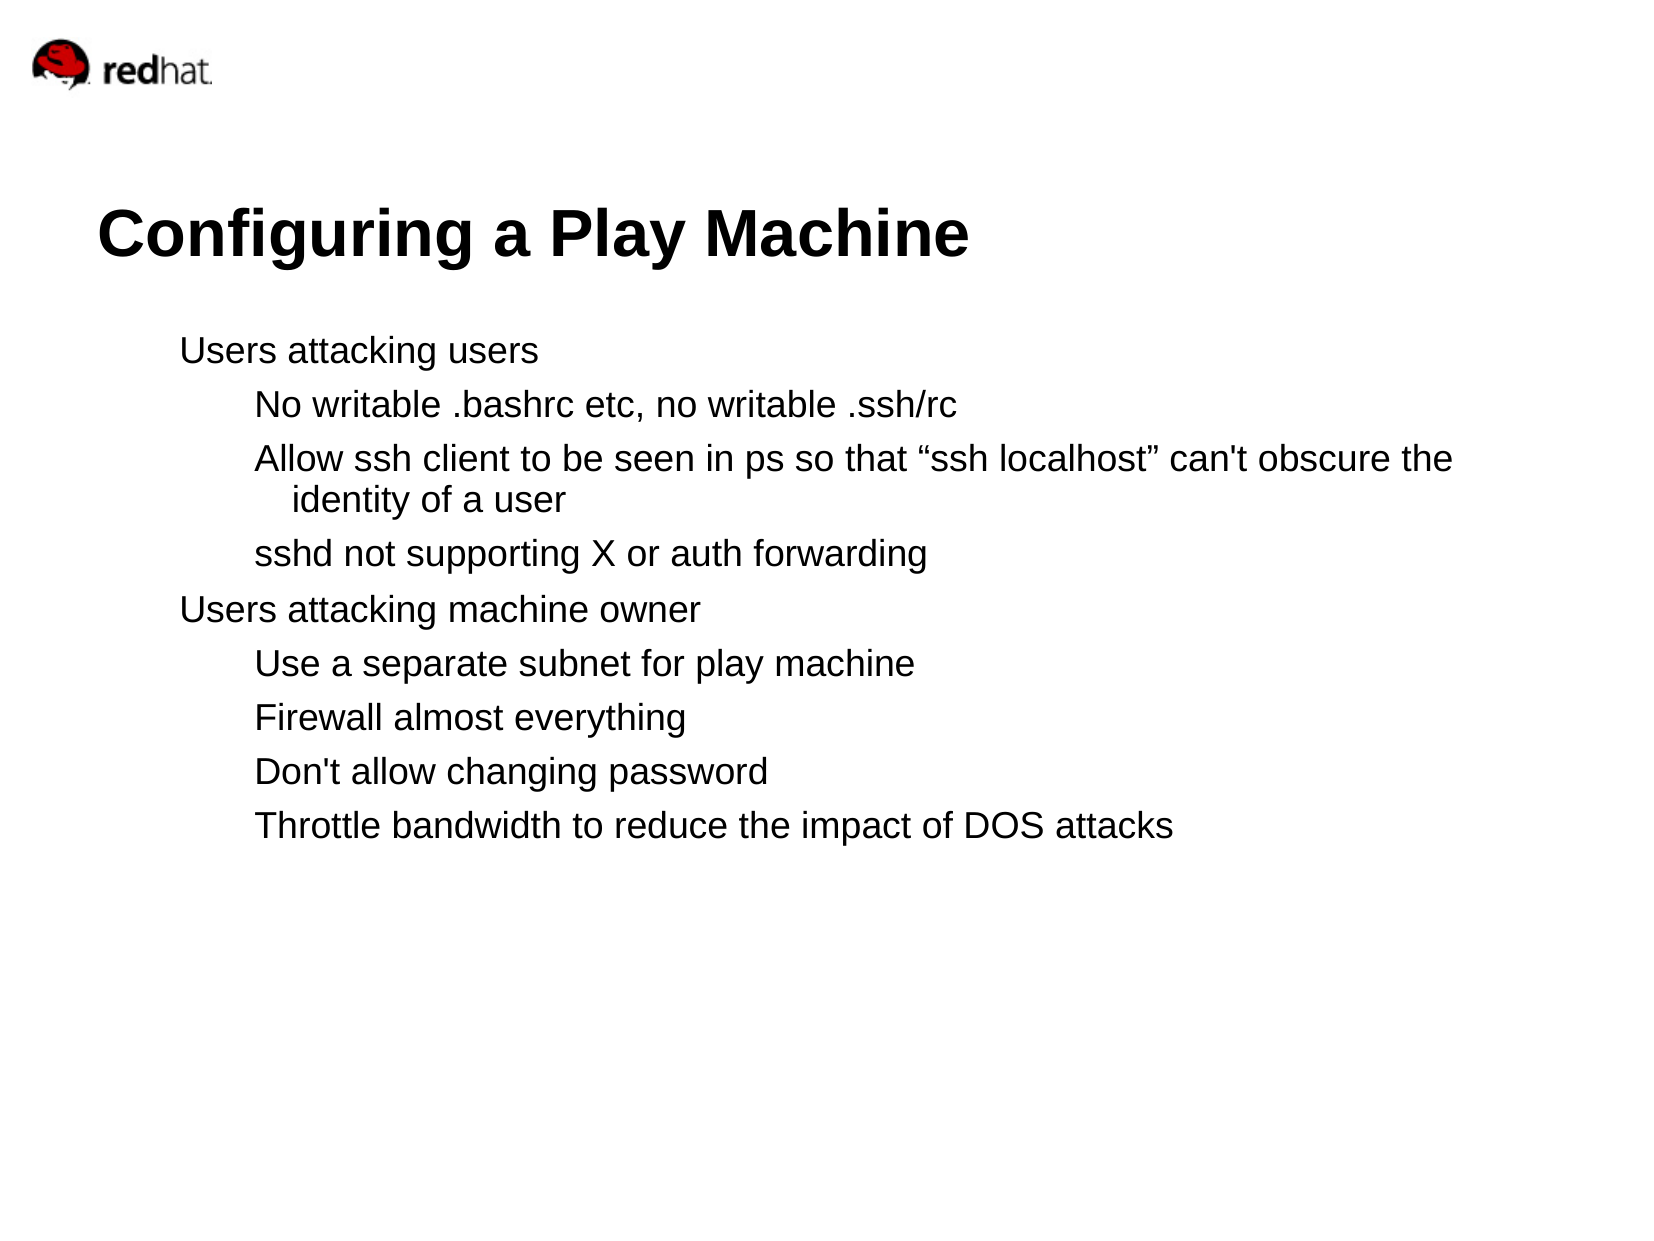

# Configuring a Play Machine
Users attacking users
No writable .bashrc etc, no writable .ssh/rc
Allow ssh client to be seen in ps so that “ssh localhost” can't obscure the identity of a user
sshd not supporting X or auth forwarding
Users attacking machine owner
Use a separate subnet for play machine
Firewall almost everything
Don't allow changing password
Throttle bandwidth to reduce the impact of DOS attacks